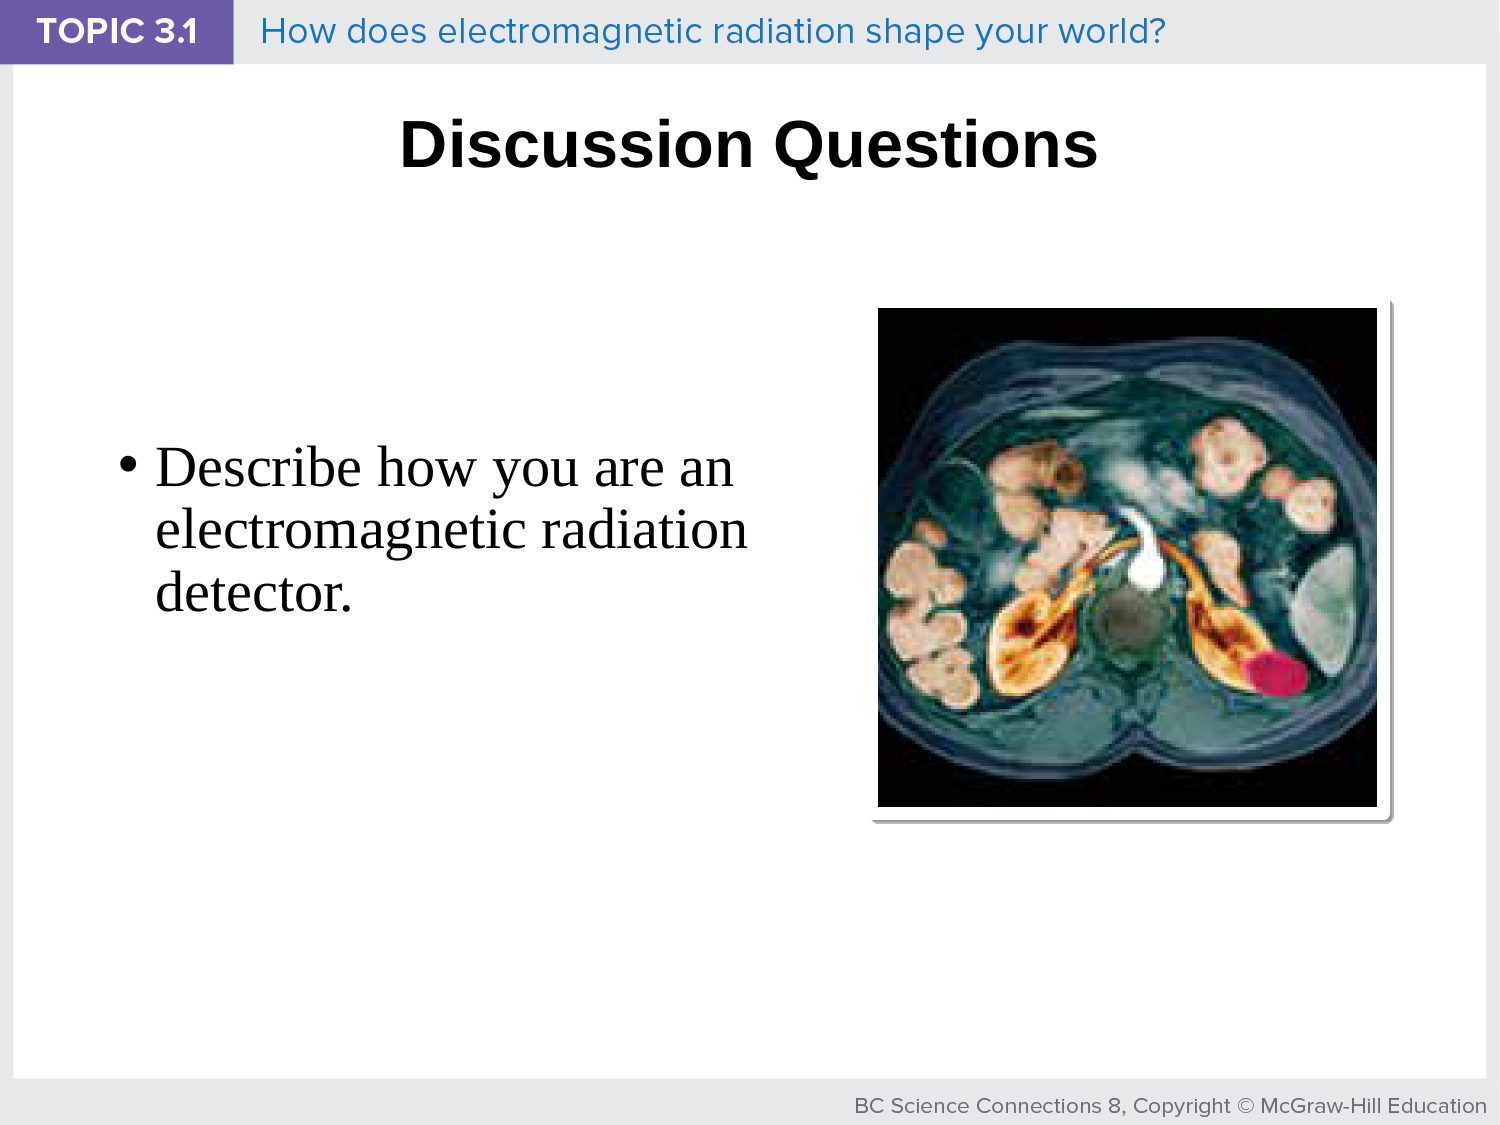

# Discussion Questions
Describe how you are an electromagnetic radiation detector.